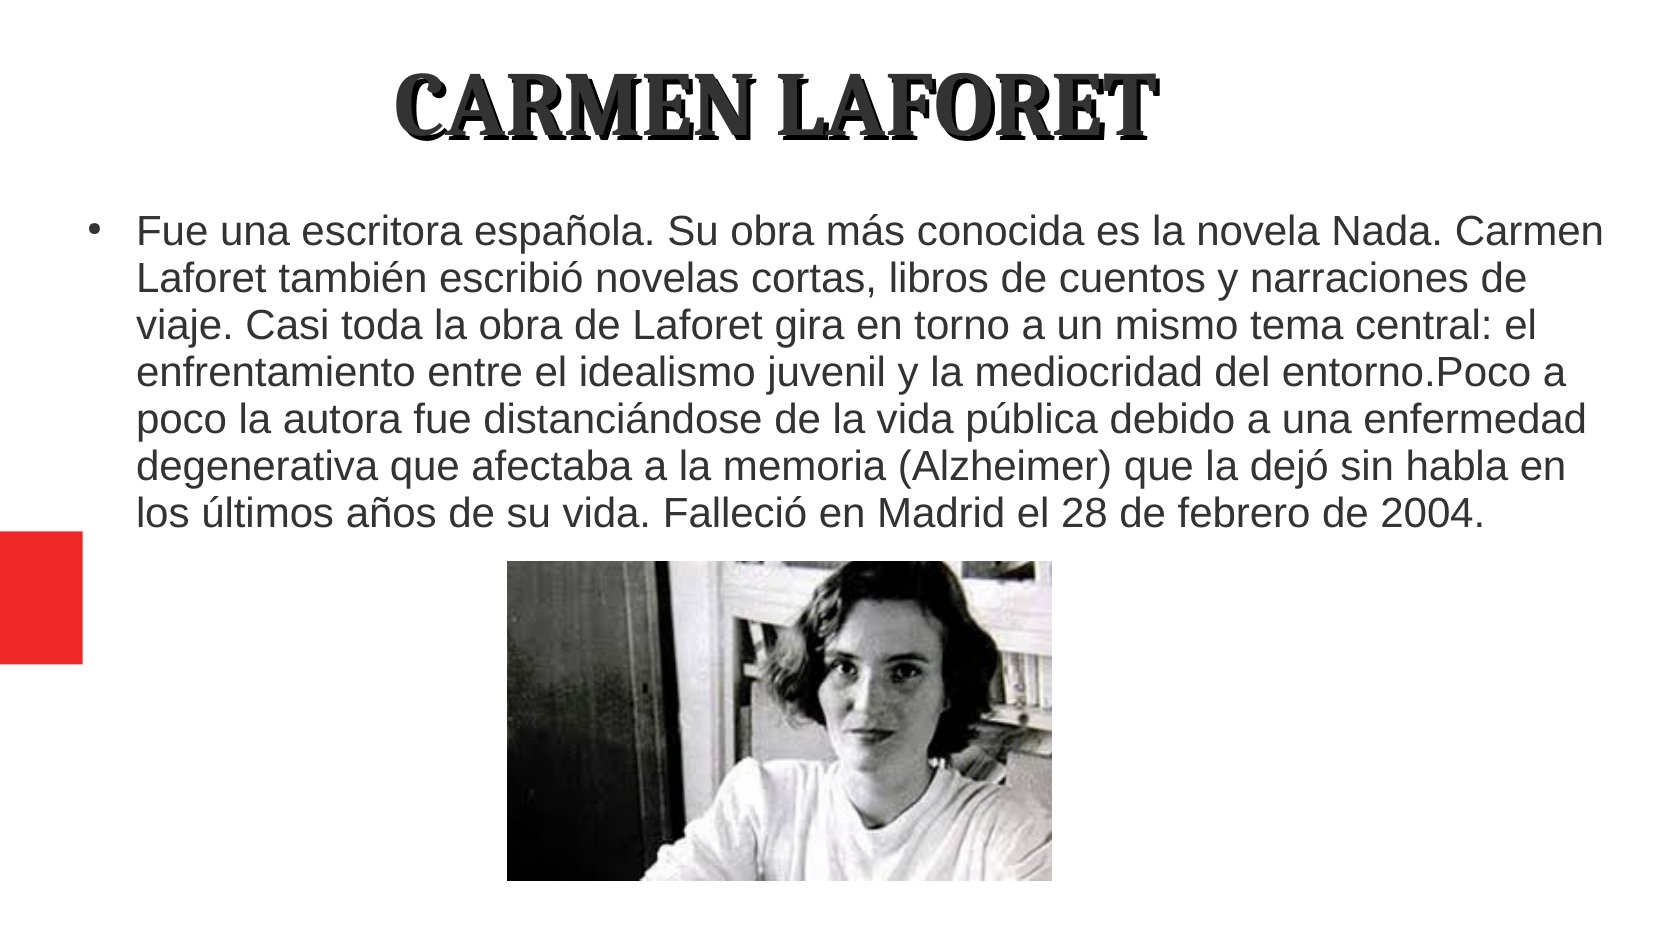

# CARMEN LAFORET
Fue una escritora española. Su obra más conocida es la novela Nada. Carmen Laforet también escribió novelas cortas, libros de cuentos y narraciones de viaje. Casi toda la obra de Laforet gira en torno a un mismo tema central: el enfrentamiento entre el idealismo juvenil y la mediocridad del entorno.Poco a poco la autora fue distanciándose de la vida pública debido a una enfermedad degenerativa que afectaba a la memoria (Alzheimer) que la dejó sin habla en los últimos años de su vida. Falleció en Madrid el 28 de febrero de 2004.